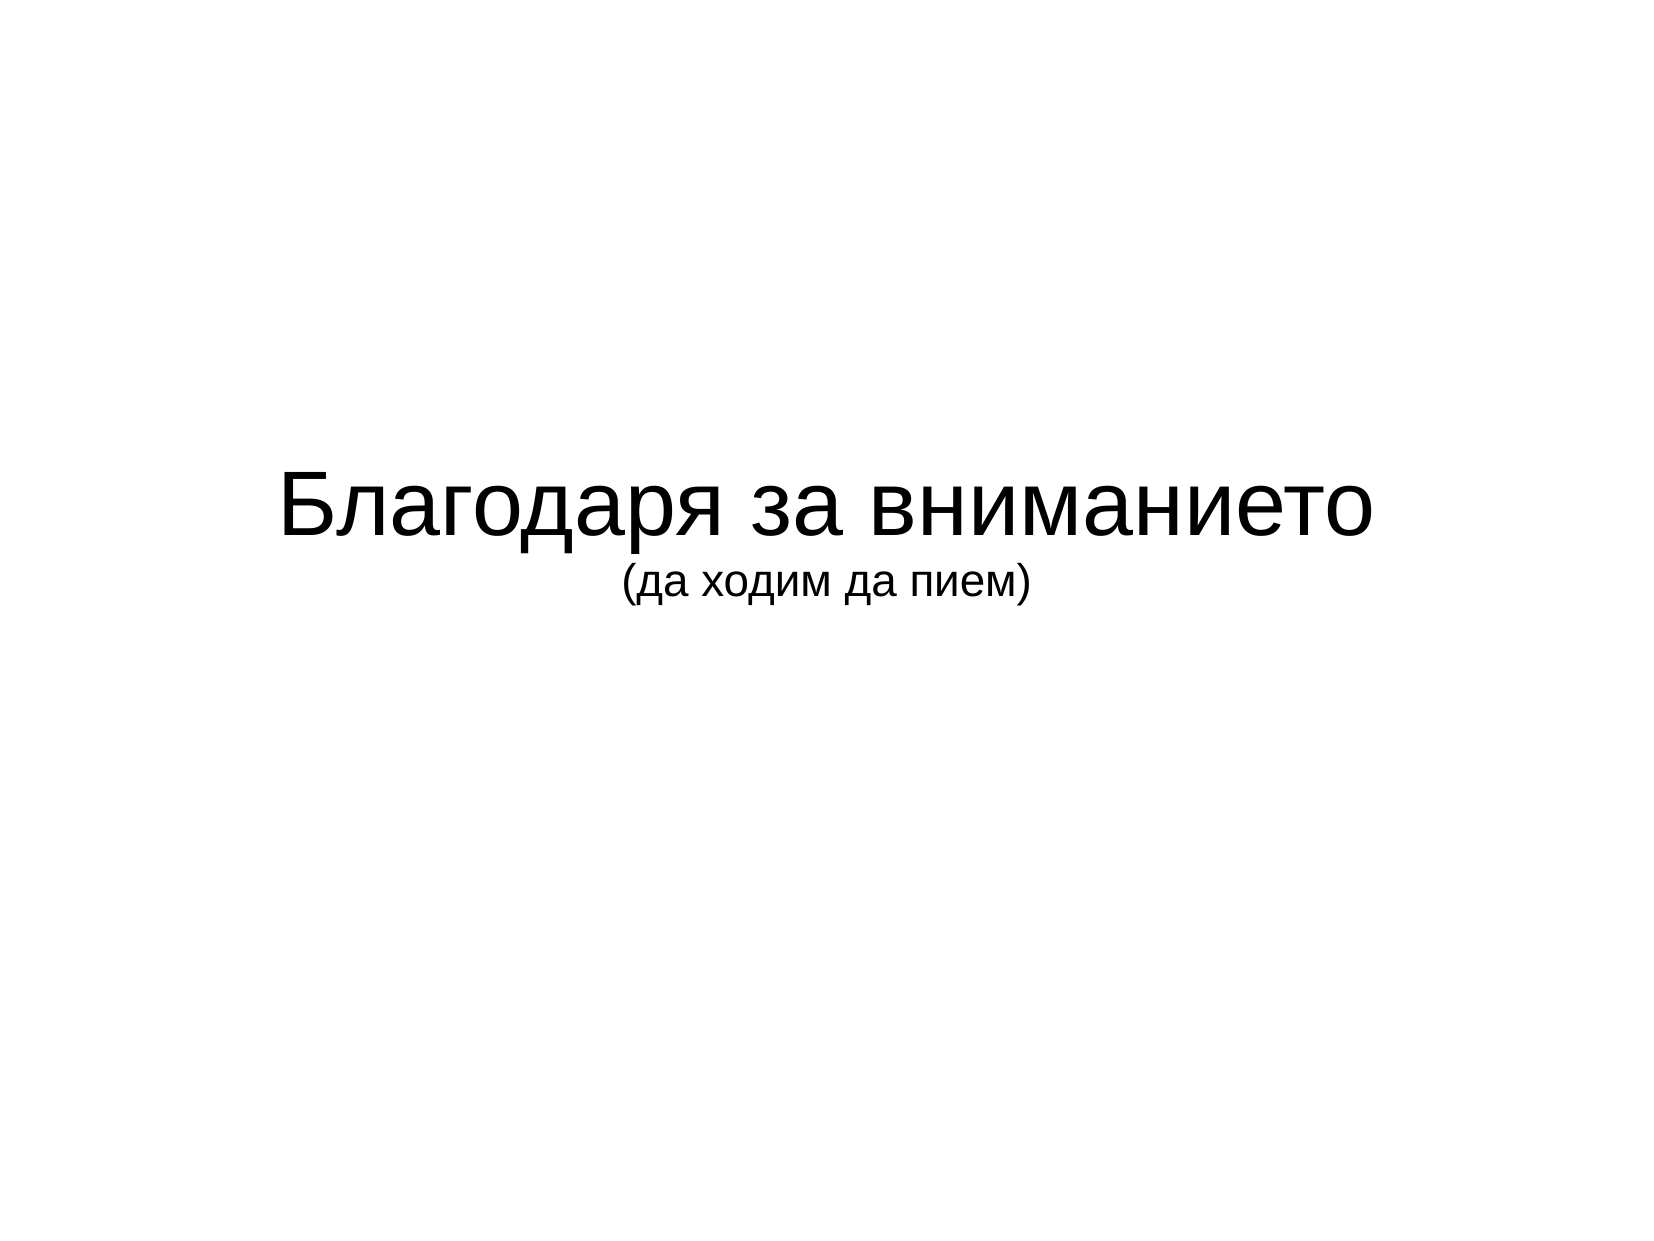

# Благодаря за вниманието
(да ходим да пием)